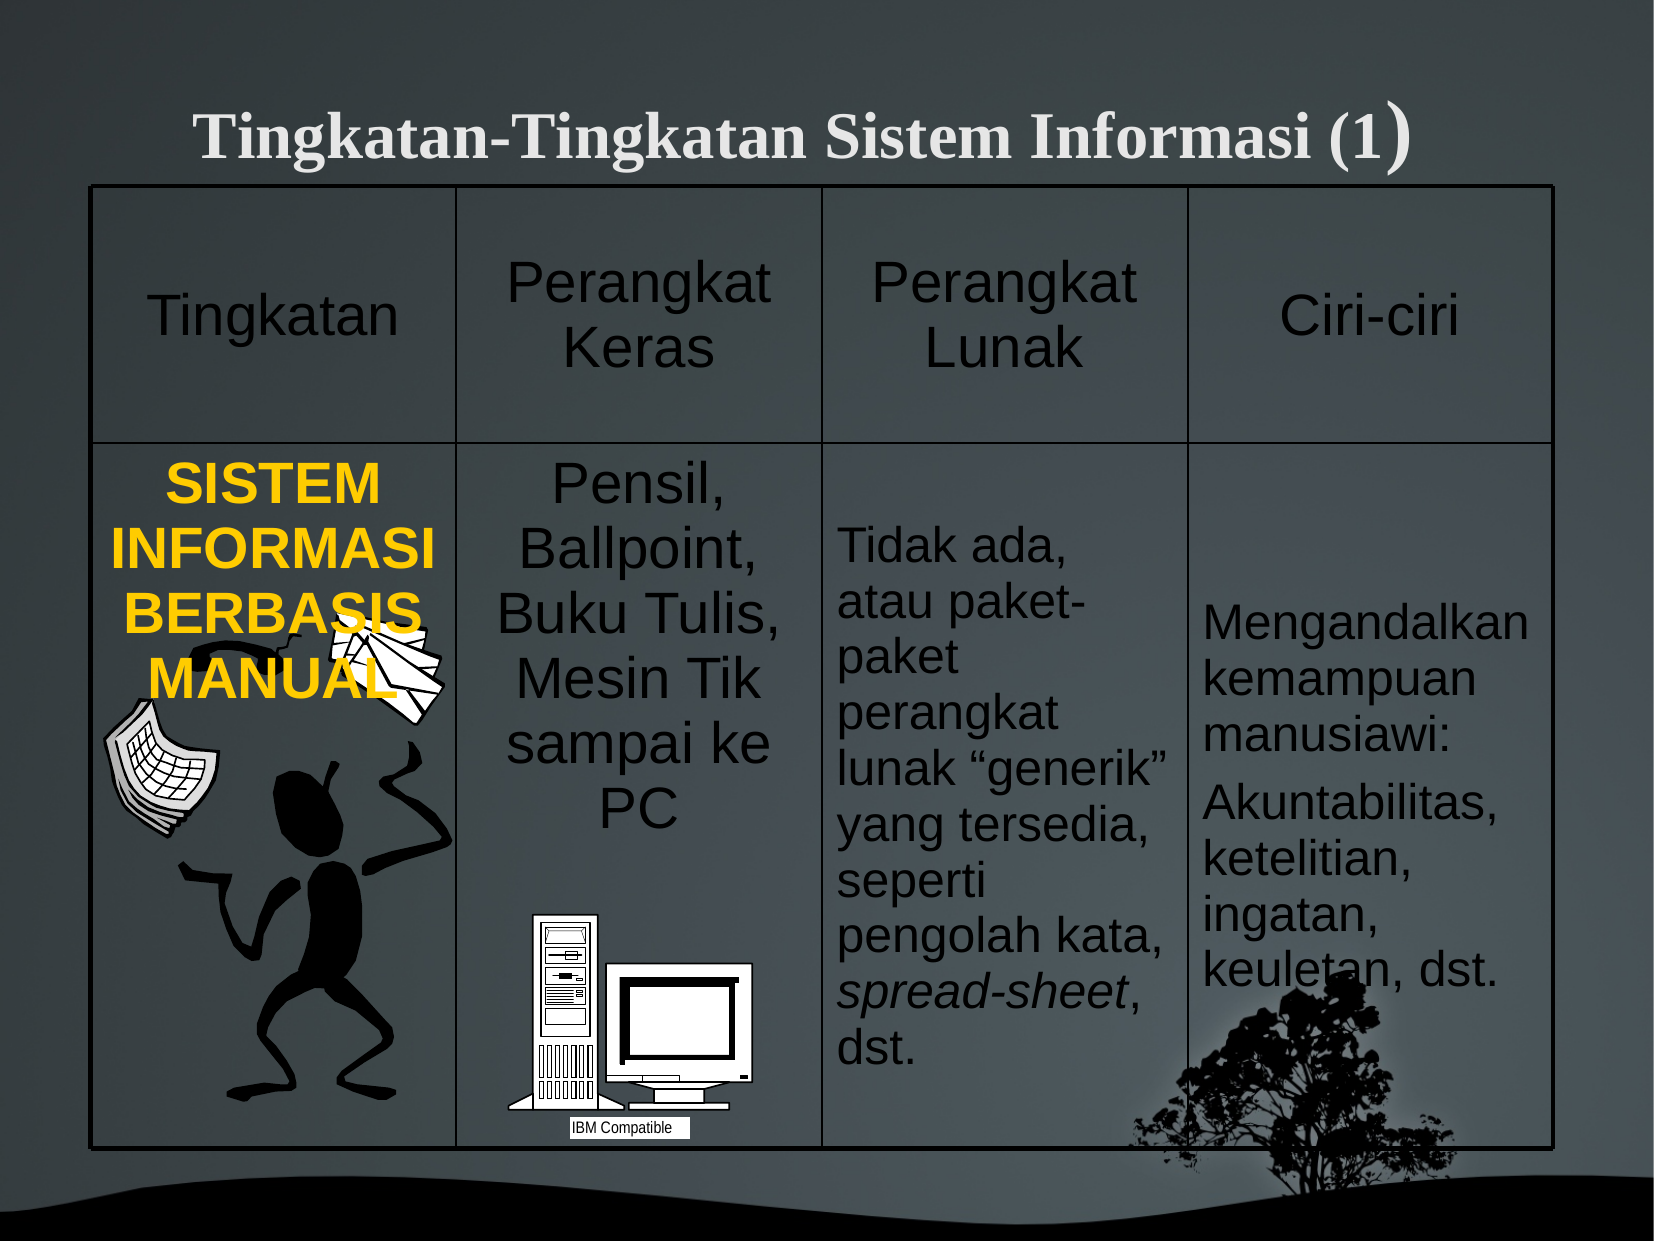

# Tingkatan-Tingkatan Sistem Informasi (1)
Tingkatan
Perangkat Keras
Perangkat Lunak
Ciri-ciri
SISTEM INFORMASI BERBASIS MANUAL
Pensil, Ballpoint, Buku Tulis, Mesin Tik sampai ke PC
Tidak ada, atau paket-paket perangkat lunak “generik” yang tersedia, seperti pengolah kata, spread-sheet, dst.
Mengandalkan kemampuan manusiawi:
Akuntabilitas, ketelitian, ingatan, keuletan, dst.